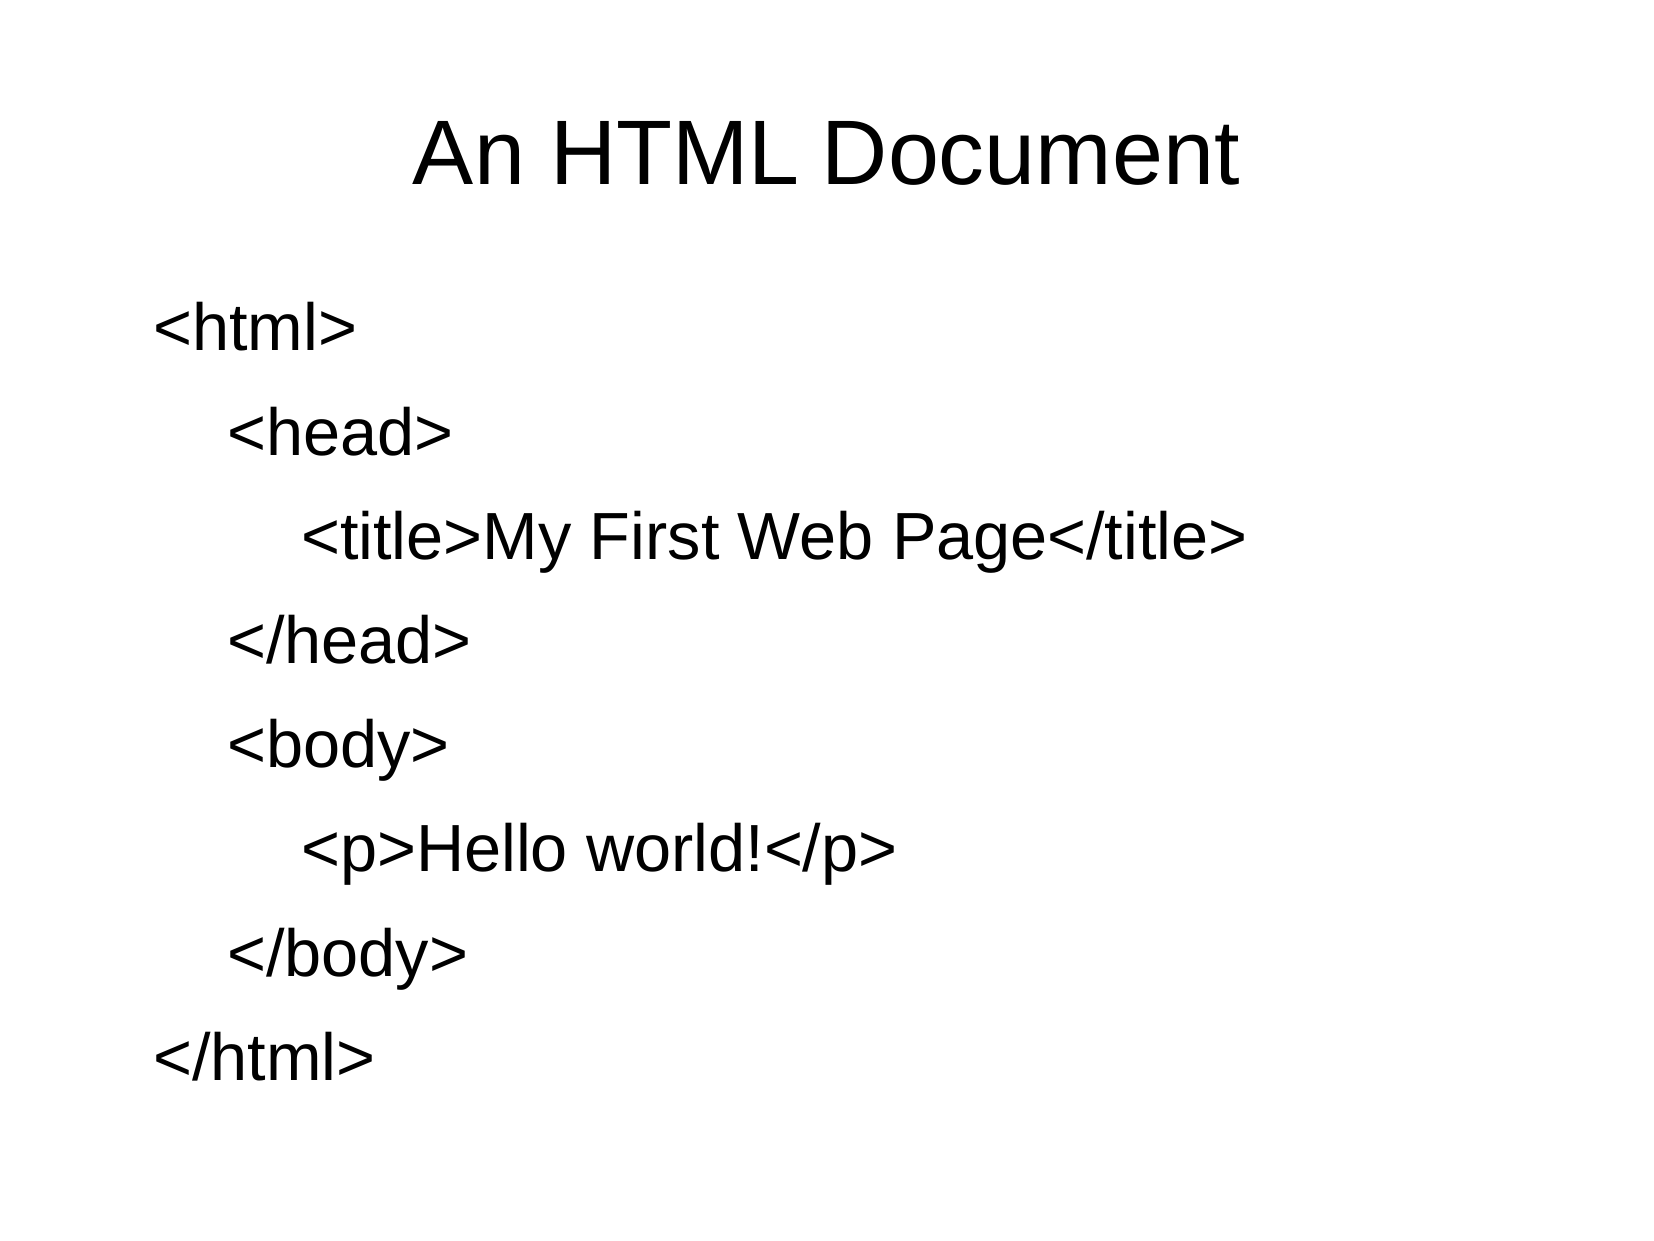

# An HTML Document
<html>
 <head>
 <title>My First Web Page</title>
 </head>
 <body>
 <p>Hello world!</p>
 </body>
</html>